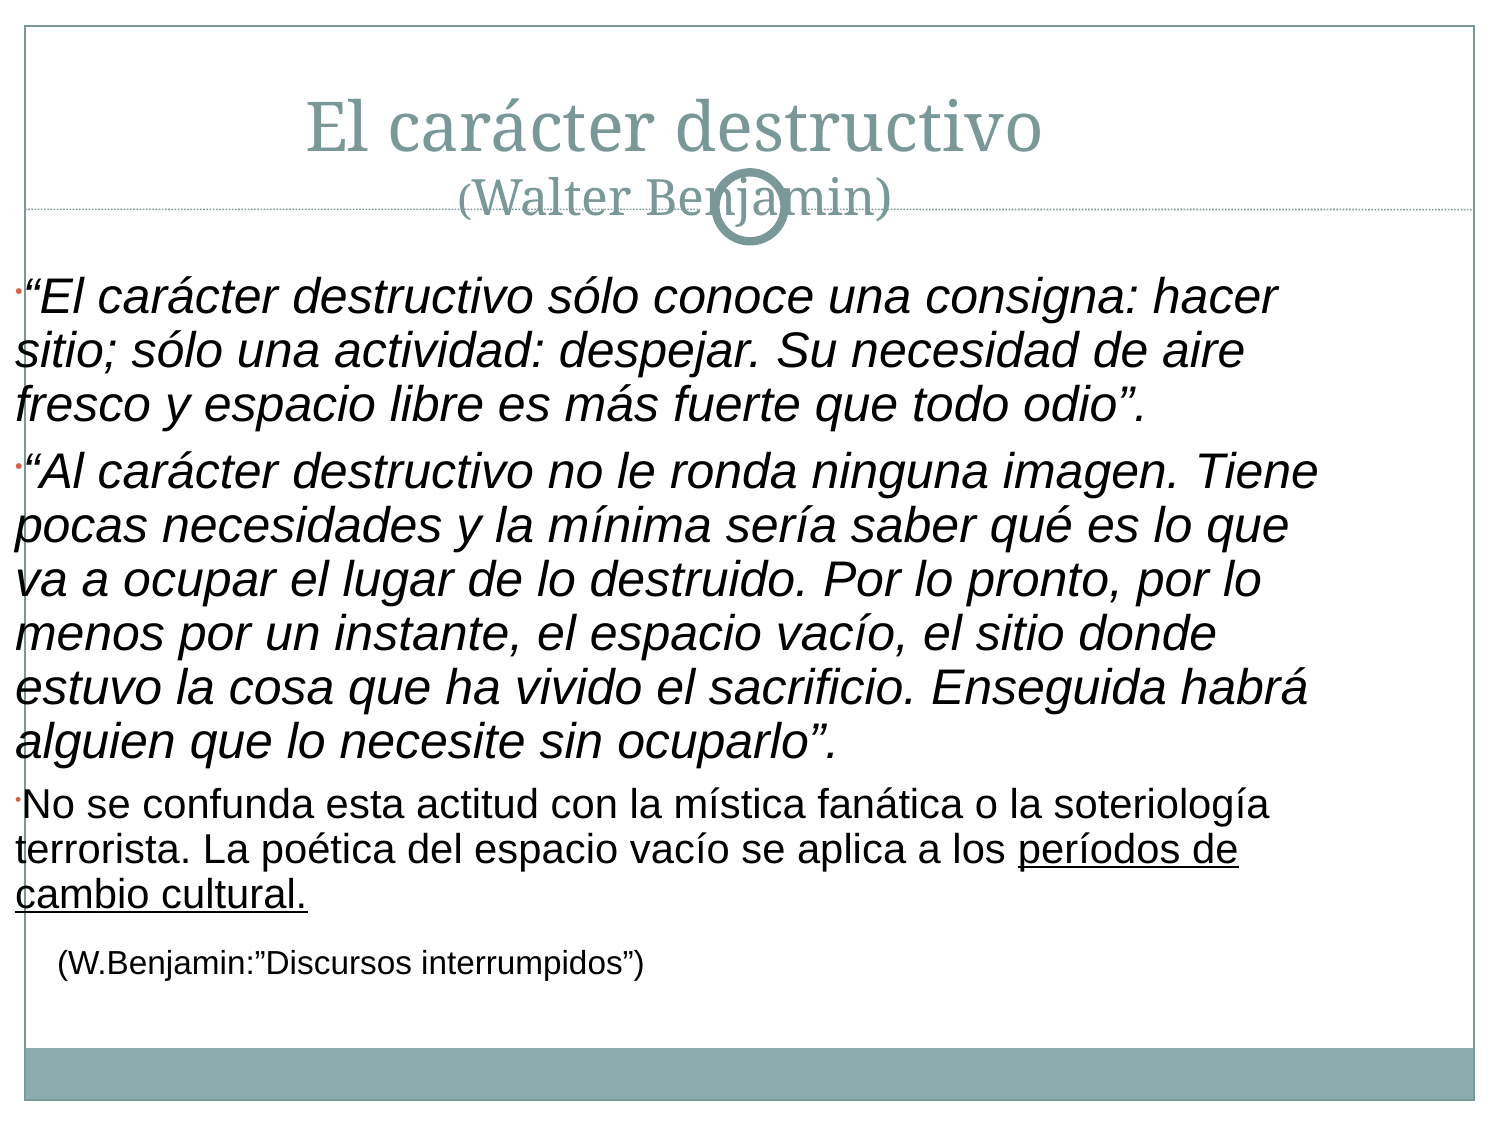

# El carácter destructivo (Walter Benjamin)
“El carácter destructivo sólo conoce una consigna: hacer sitio; sólo una actividad: despejar. Su necesidad de aire fresco y espacio libre es más fuerte que todo odio”.
“Al carácter destructivo no le ronda ninguna imagen. Tiene pocas necesidades y la mínima sería saber qué es lo que va a ocupar el lugar de lo destruido. Por lo pronto, por lo menos por un instante, el espacio vacío, el sitio donde estuvo la cosa que ha vivido el sacrificio. Enseguida habrá alguien que lo necesite sin ocuparlo”.
No se confunda esta actitud con la mística fanática o la soteriología terrorista. La poética del espacio vacío se aplica a los períodos de cambio cultural.
 (W.Benjamin:”Discursos interrumpidos”)